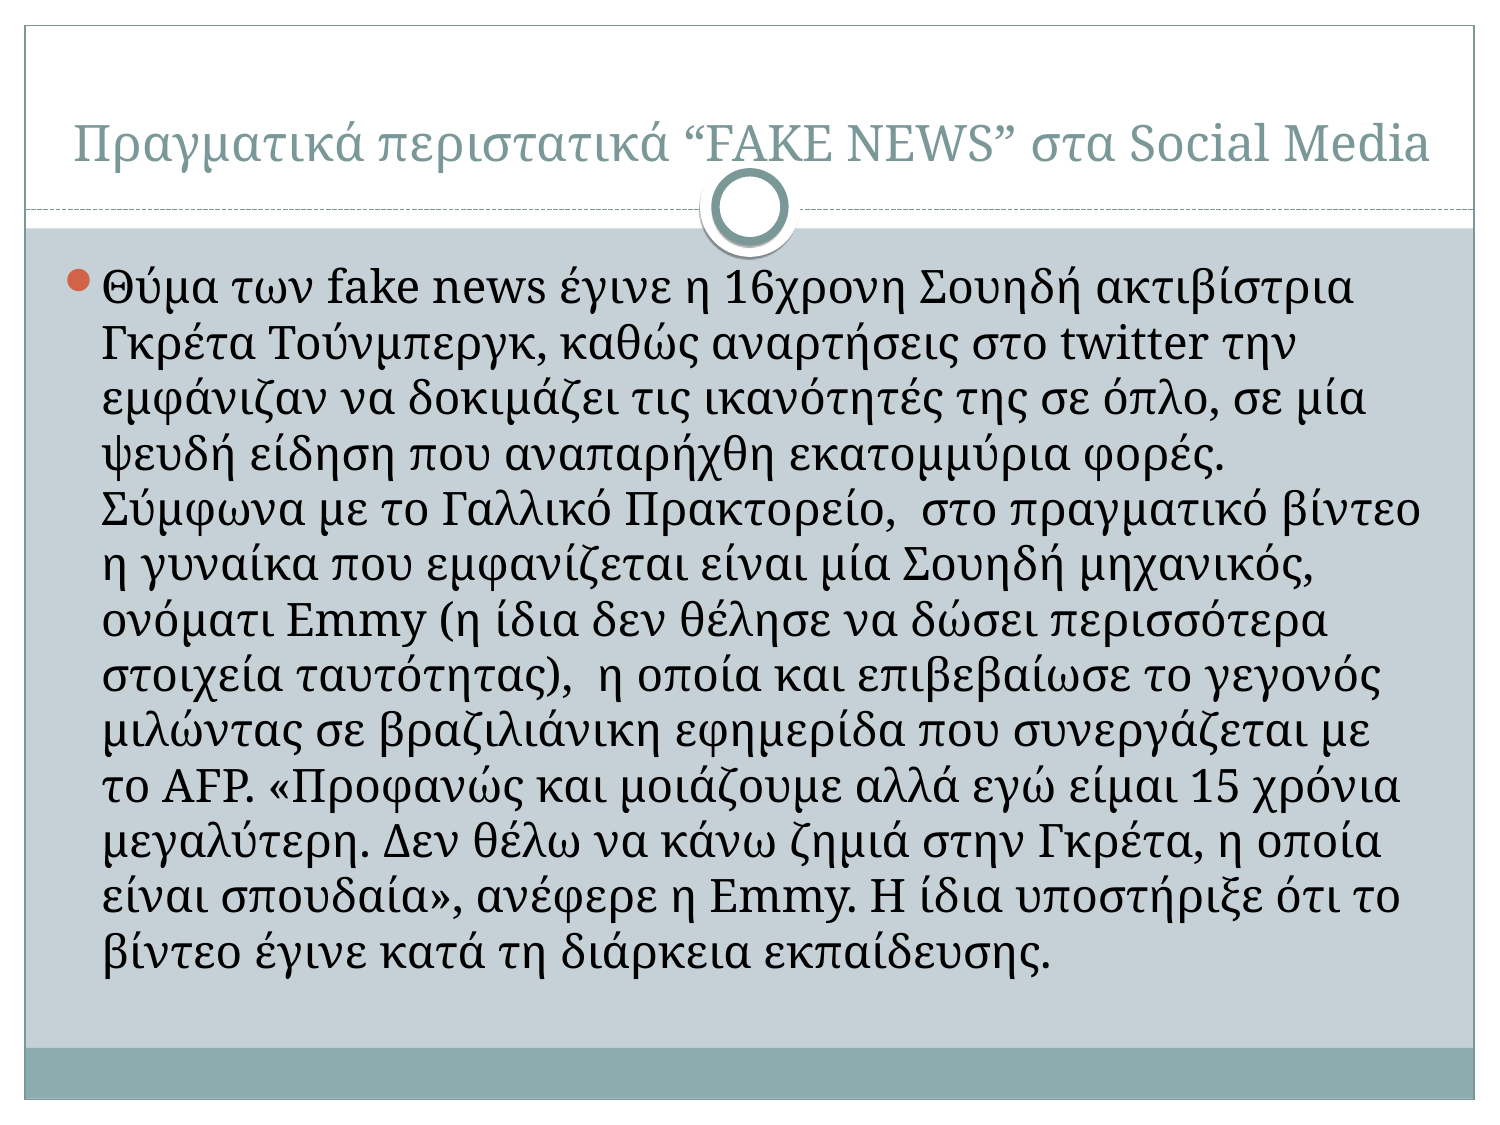

# Πραγματικά περιστατικά “FAKE NEWS” στα Social Media
Θύμα των fake news έγινε η 16χρονη Σουηδή ακτιβίστρια Γκρέτα Τούνμπεργκ, καθώς αναρτήσεις στο twitter την εμφάνιζαν να δοκιμάζει τις ικανότητές της σε όπλο, σε μία ψευδή είδηση που αναπαρήχθη εκατομμύρια φορές. Σύμφωνα με το Γαλλικό Πρακτορείο,  στο πραγματικό βίντεο η γυναίκα που εμφανίζεται είναι μία Σουηδή μηχανικός, ονόματι Εmmy (η ίδια δεν θέλησε να δώσει περισσότερα στοιχεία ταυτότητας),  η οποία και επιβεβαίωσε το γεγονός μιλώντας σε βραζιλιάνικη εφημερίδα που συνεργάζεται με το AFP. «Προφανώς και μοιάζουμε αλλά εγώ είμαι 15 χρόνια μεγαλύτερη. Δεν θέλω να κάνω ζημιά στην Γκρέτα, η οποία είναι σπουδαία», ανέφερε η Emmy. Η ίδια υποστήριξε ότι το βίντεο έγινε κατά τη διάρκεια εκπαίδευσης.